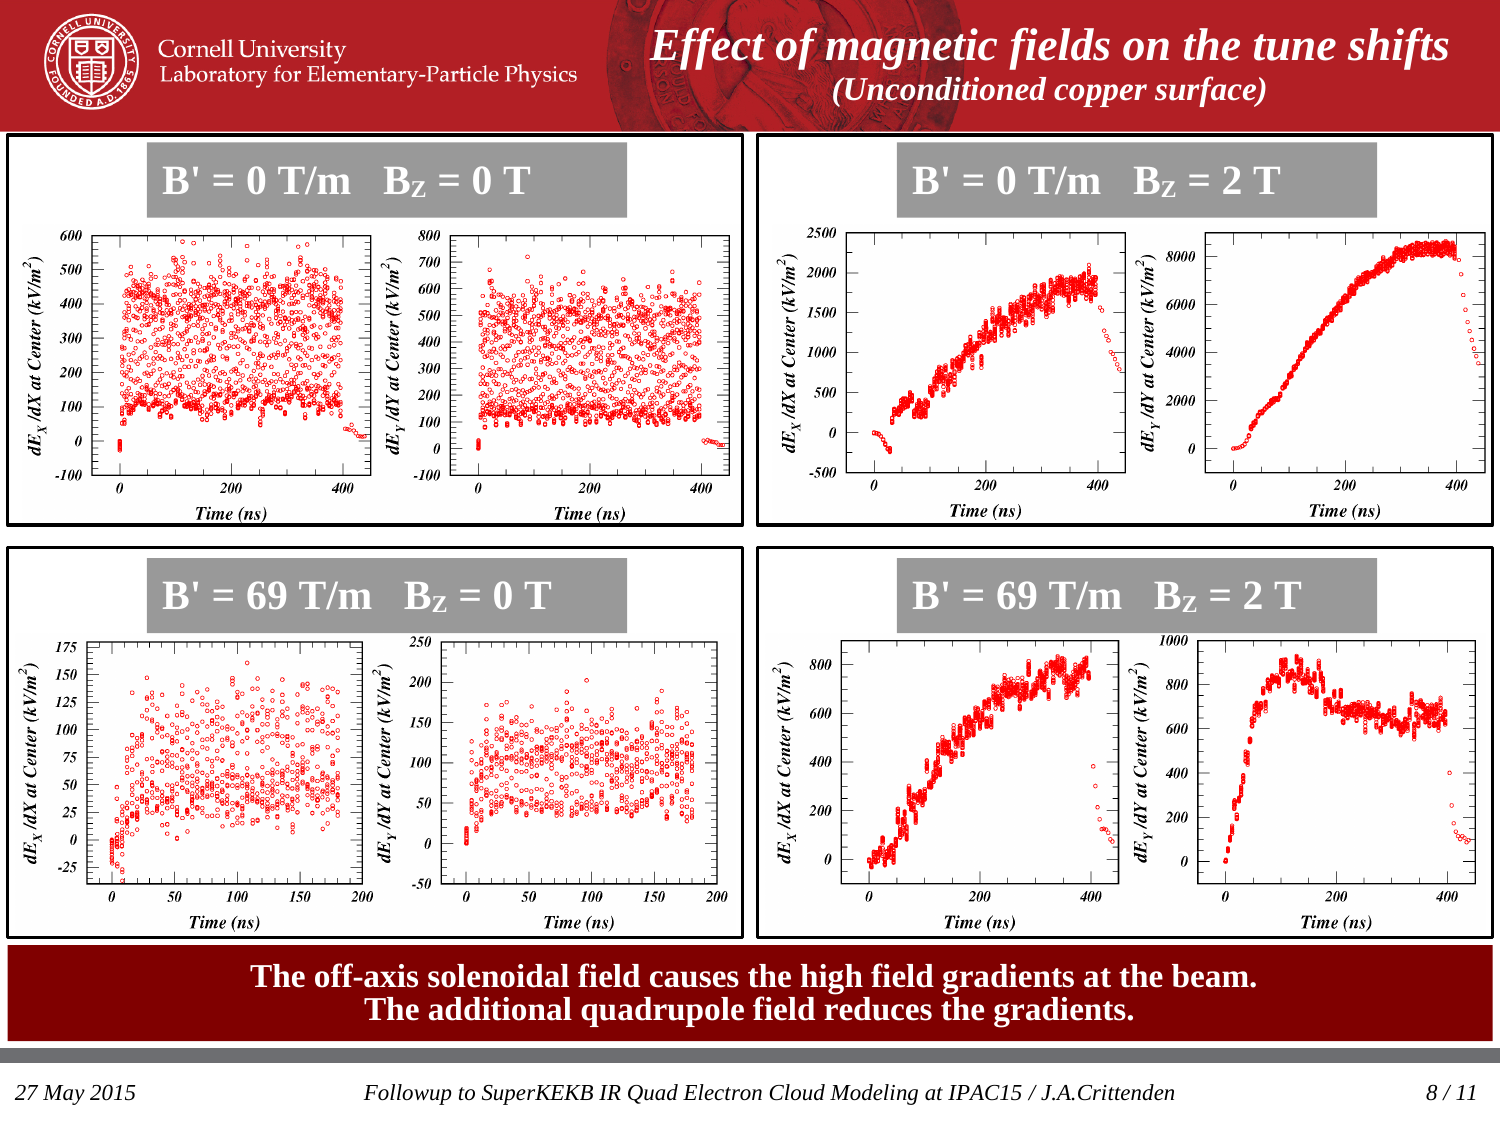

# Effect of magnetic fields on the tune shifts (Unconditioned copper surface)
B' = 0 T/m BZ = 0 T
B' = 0 T/m BZ = 2 T
B' = 69 T/m BZ = 0 T
B' = 69 T/m BZ = 2 T
 The off-axis solenoidal field causes the high field gradients at the beam.
The additional quadrupole field reduces the gradients.